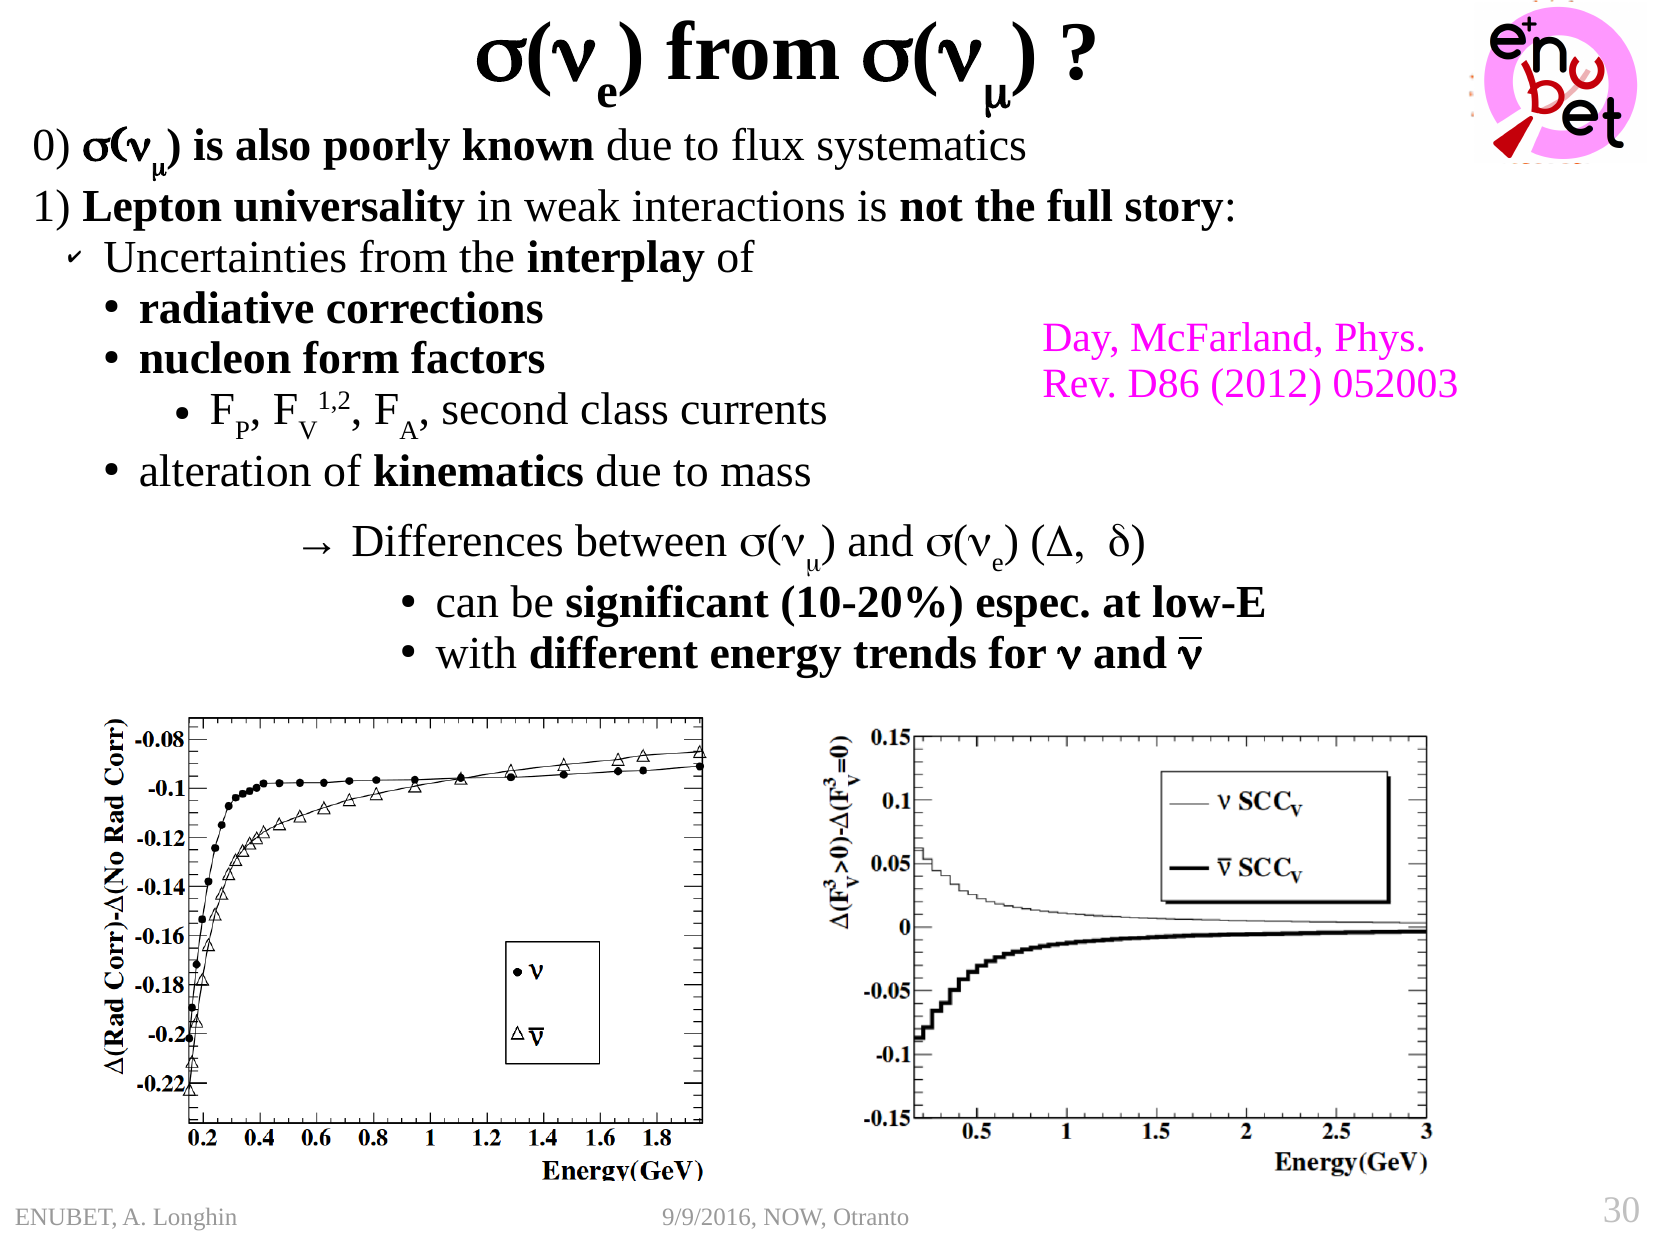

s(ne) from s(nm) ?
0) s(nm) is also poorly known due to flux systematics
1) Lepton universality in weak interactions is not the full story:
Uncertainties from the interplay of
radiative corrections
nucleon form factors
FP, FV1,2, FA, second class currents
alteration of kinematics due to mass
Day, McFarland, Phys. Rev. D86 (2012) 052003
→ Differences between s(nm) and s(ne) (D, d)
can be significant (10-20%) espec. at low-E
with different energy trends for n and n